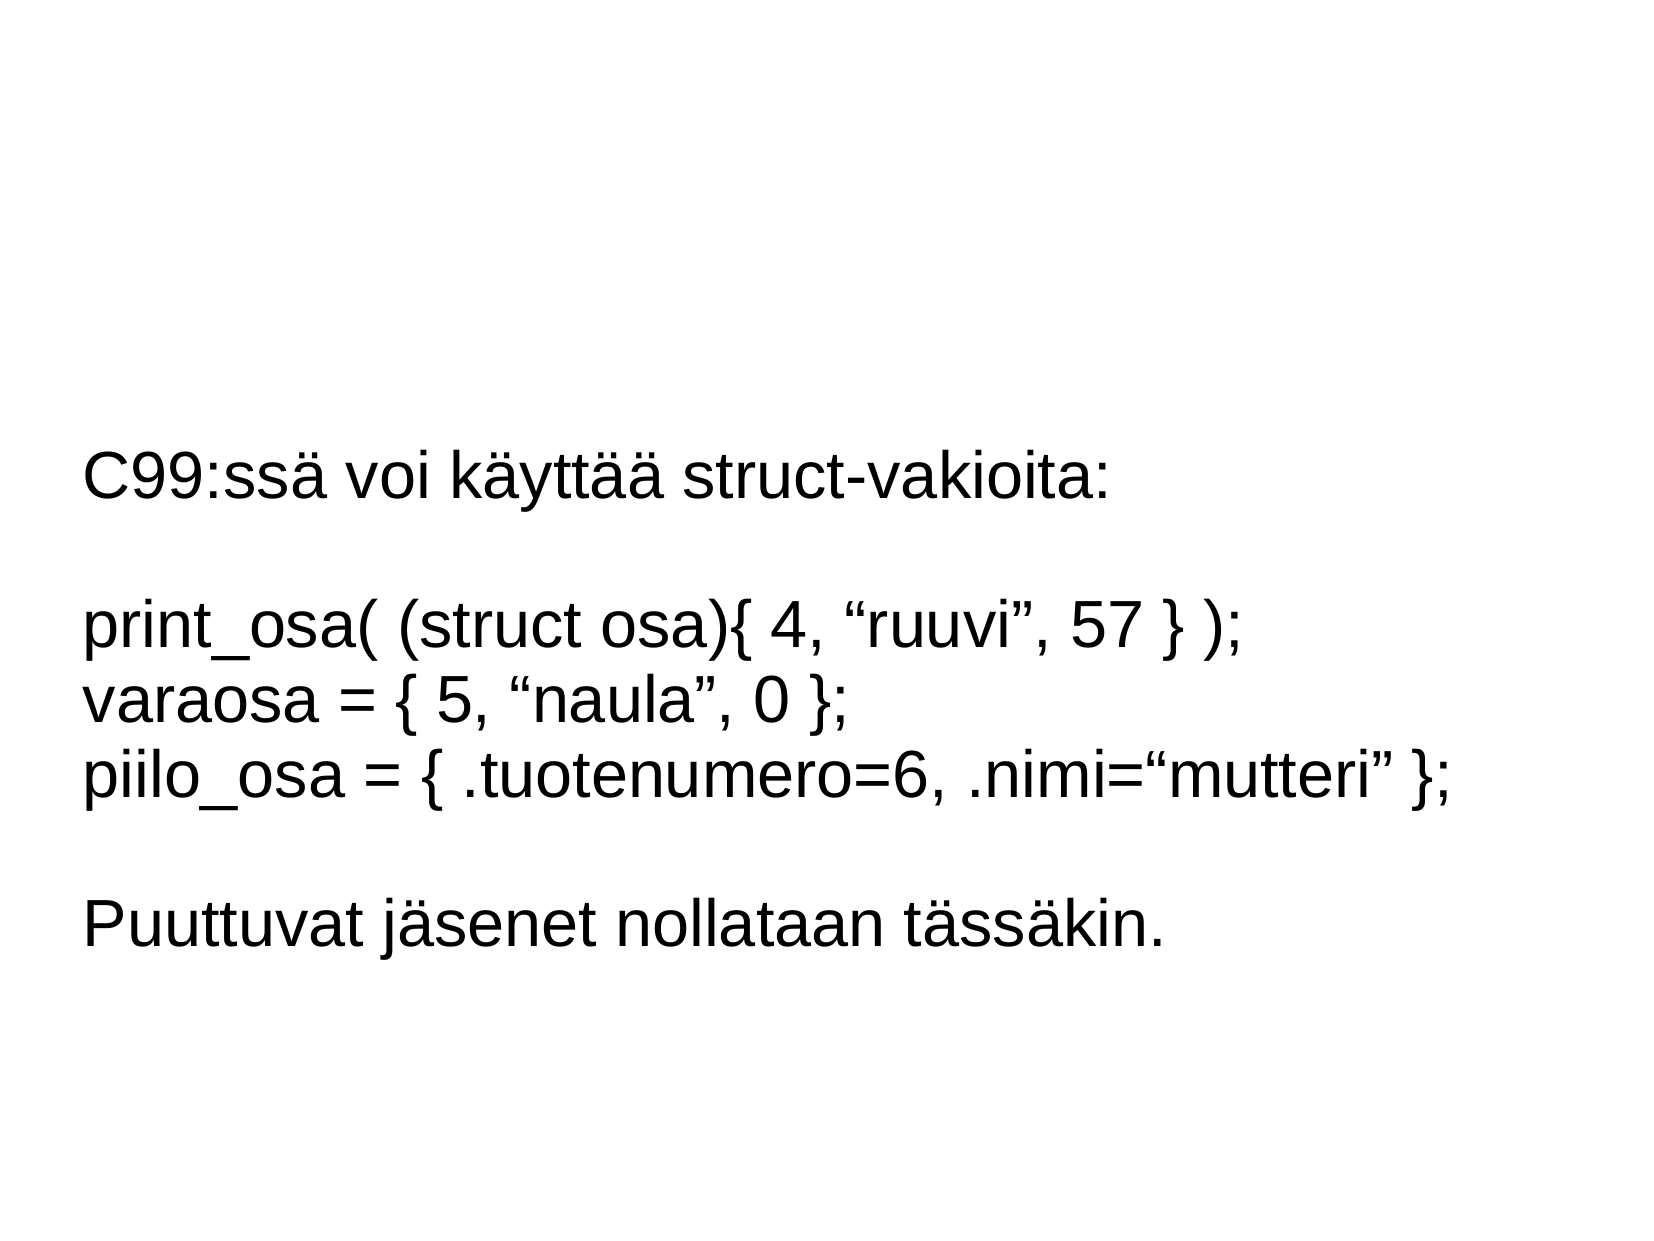

C99:ssä voi käyttää struct-vakioita:
print_osa( (struct osa){ 4, “ruuvi”, 57 } );
varaosa = { 5, “naula”, 0 };
piilo_osa = { .tuotenumero=6, .nimi=“mutteri” };
Puuttuvat jäsenet nollataan tässäkin.